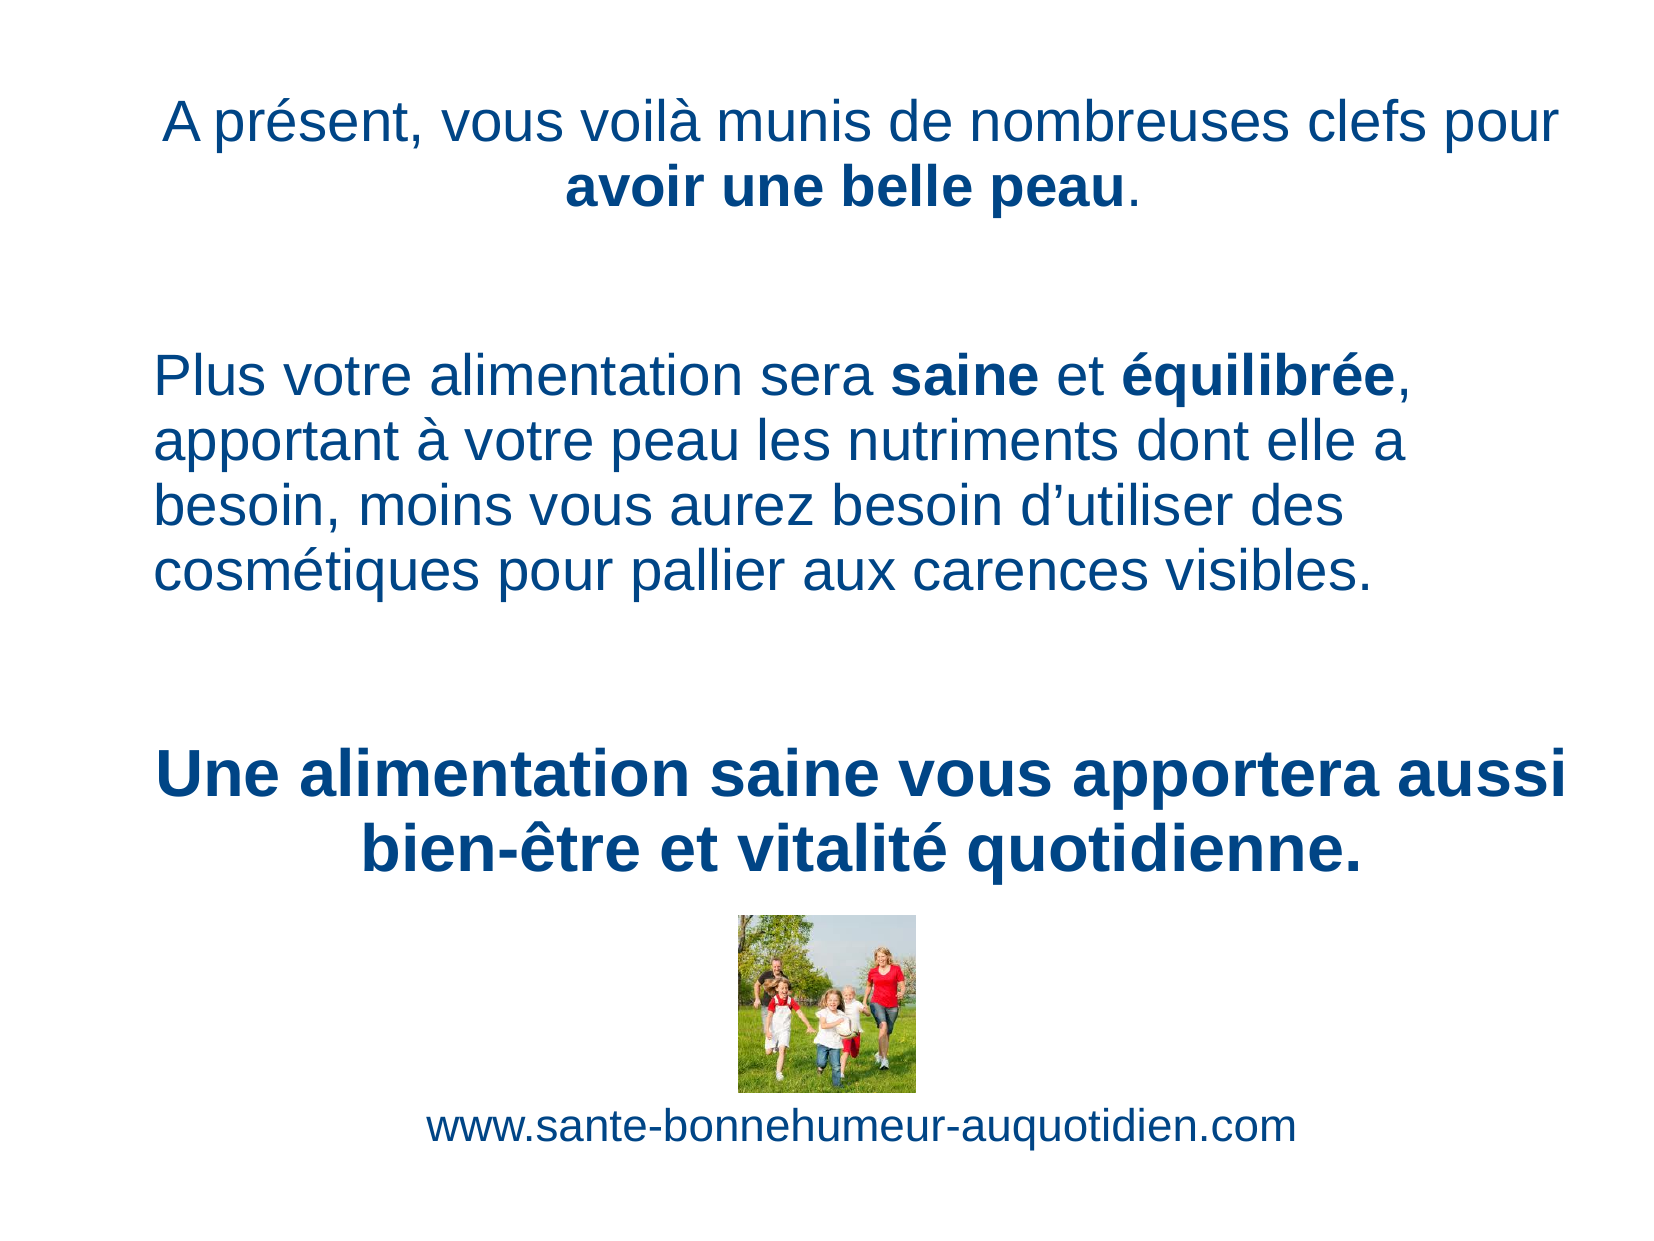

# A présent, vous voilà munis de nombreuses clefs pour avoir une belle peau.
Plus votre alimentation sera saine et équilibrée, apportant à votre peau les nutriments dont elle a besoin, moins vous aurez besoin d’utiliser des cosmétiques pour pallier aux carences visibles.
Une alimentation saine vous apportera aussi bien-être et vitalité quotidienne.
www.sante-bonnehumeur-auquotidien.com